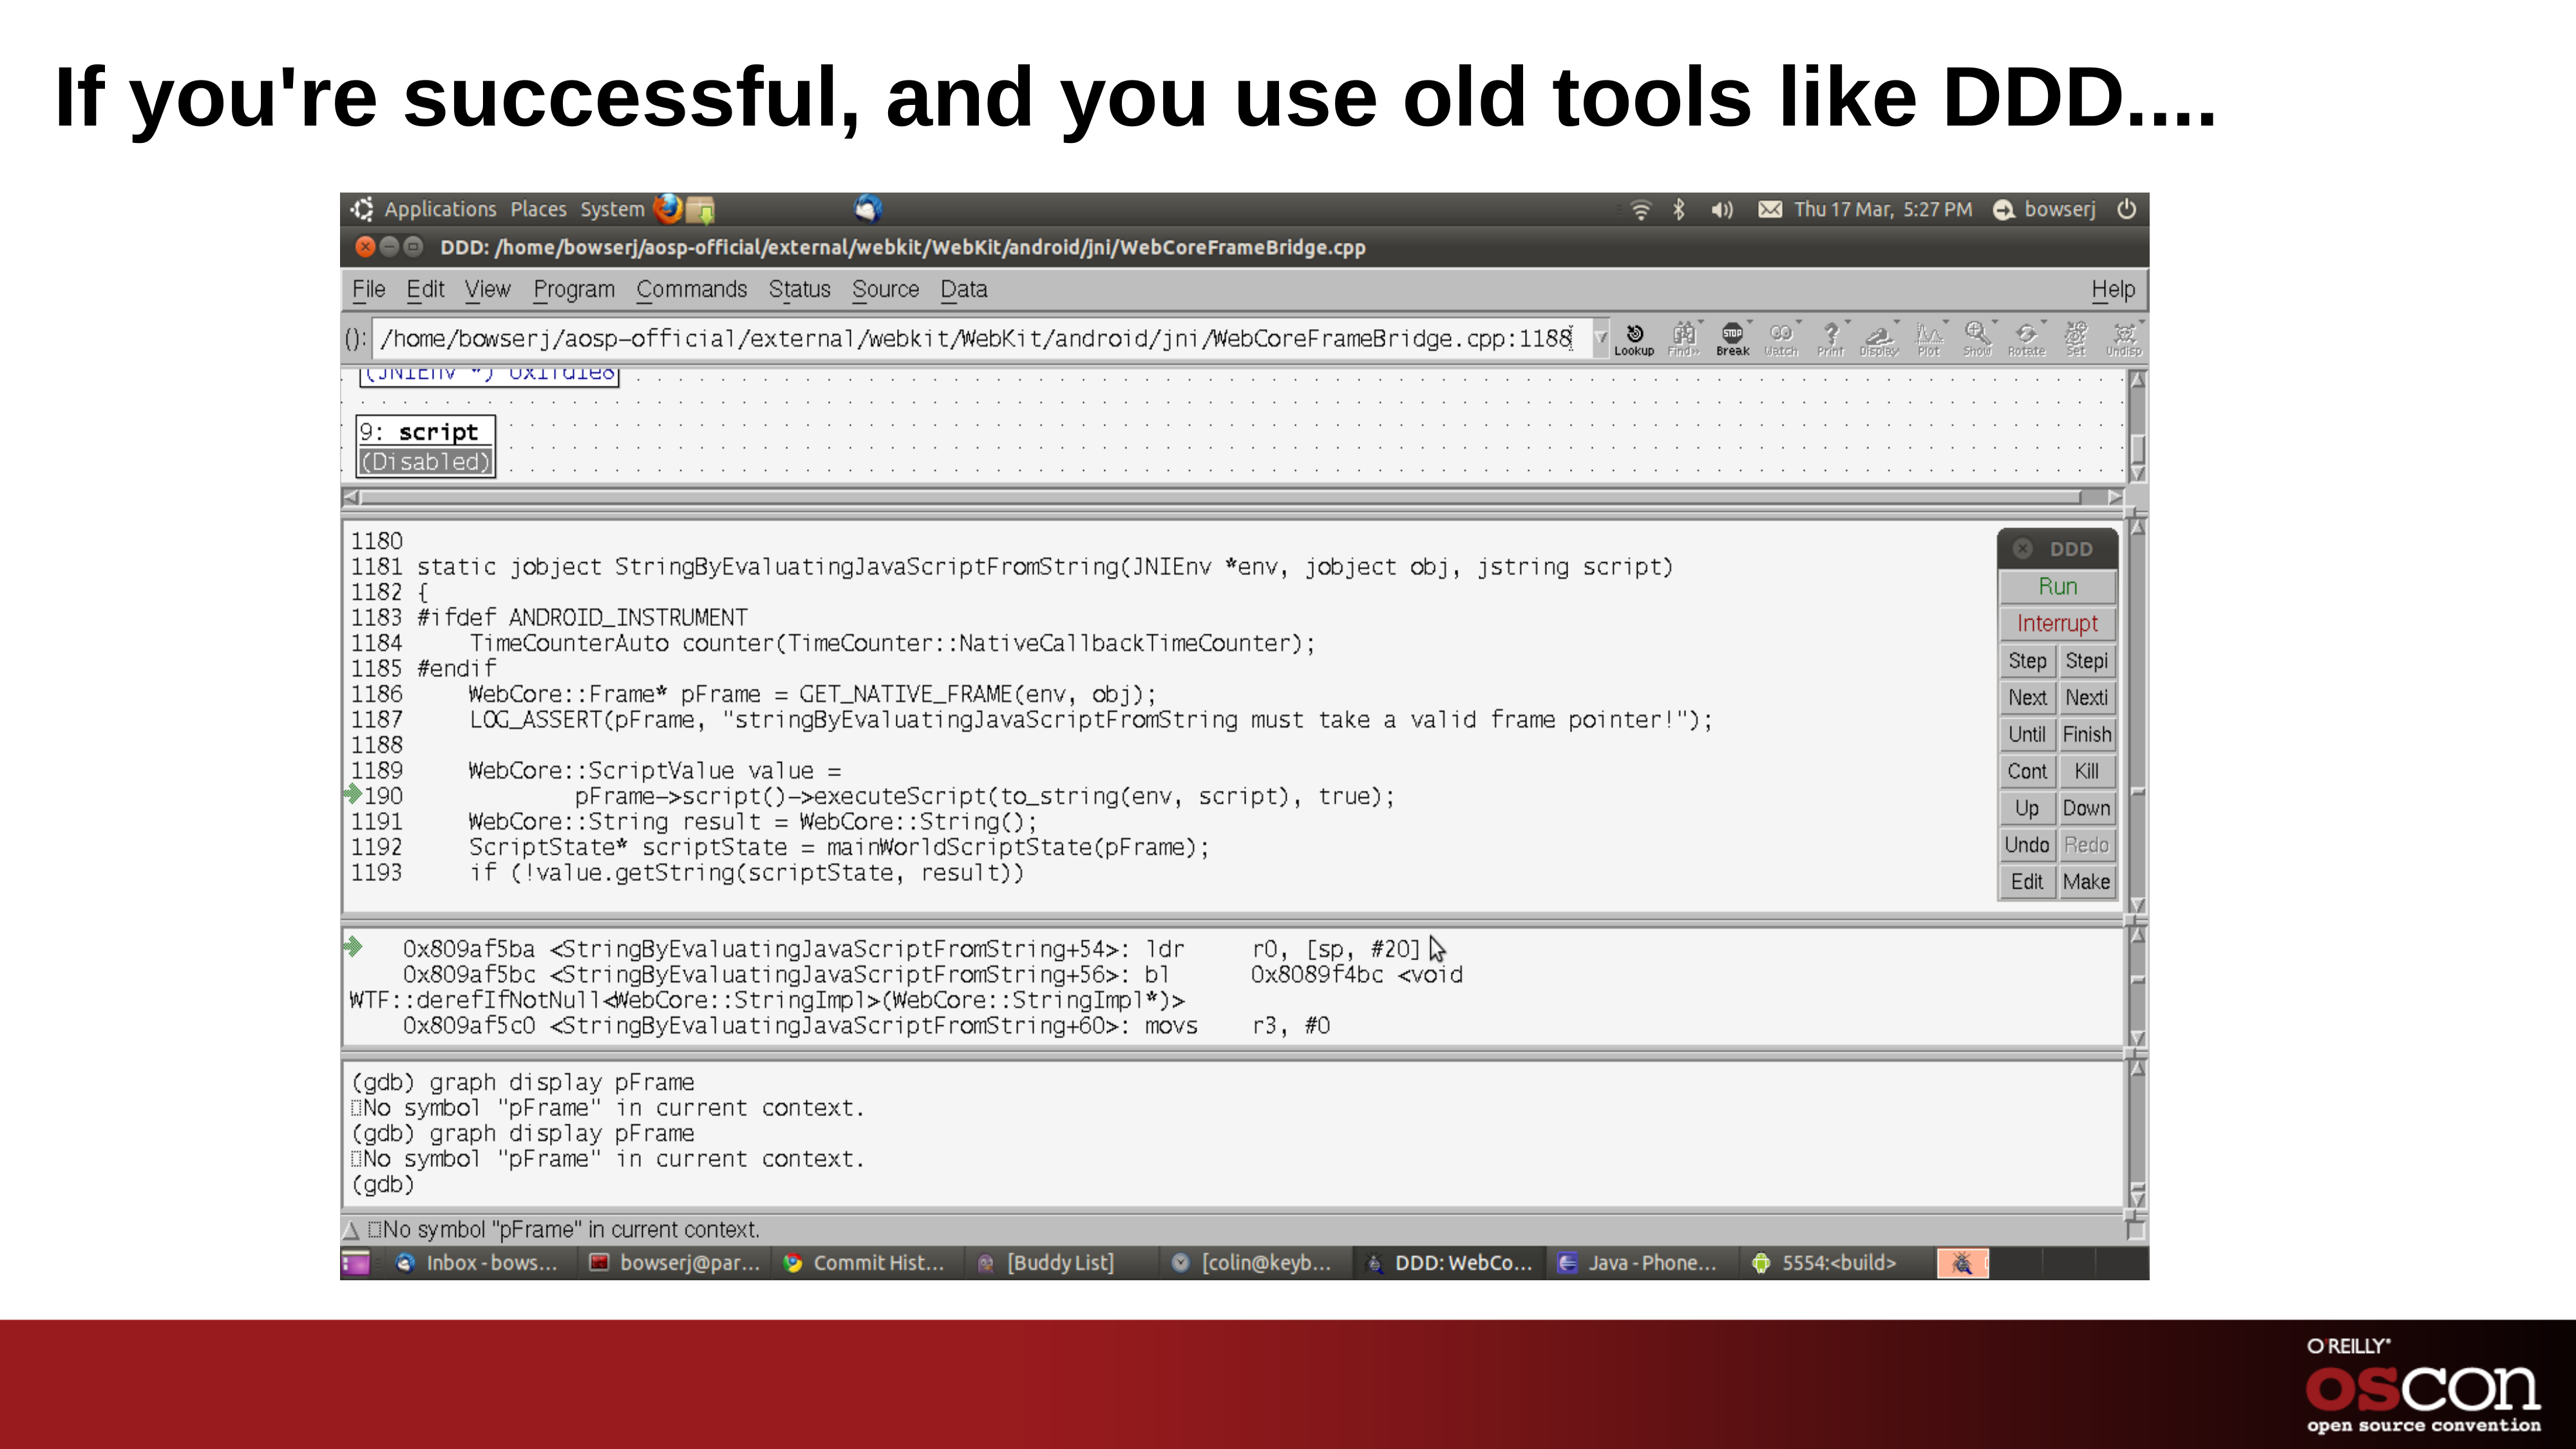

# If you're successful, and you use old tools like DDD....